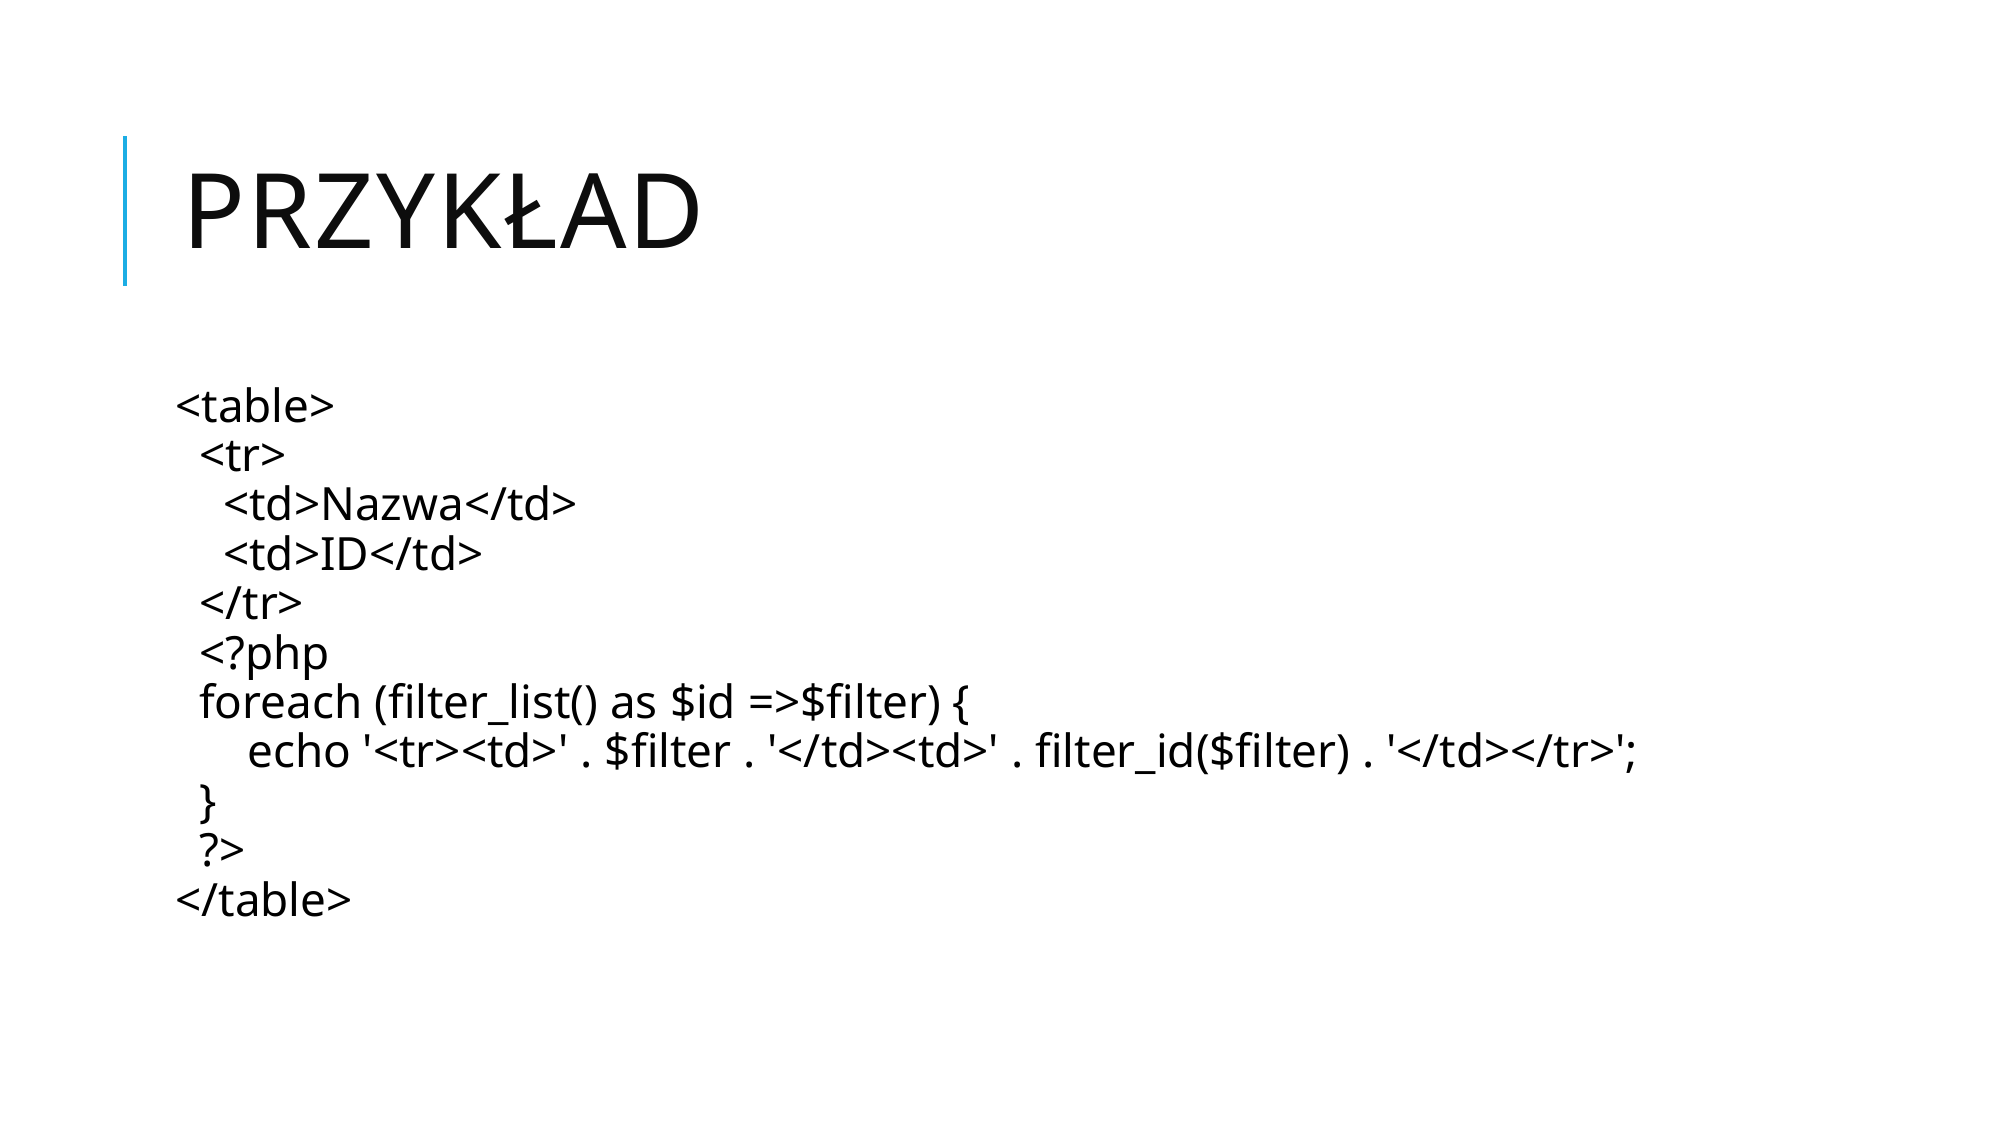

# Przykład
<table>
  <tr>
    <td>Nazwa</td>
    <td>ID</td>
  </tr>
  <?php
  foreach (filter_list() as $id =>$filter) {
      echo '<tr><td>' . $filter . '</td><td>' . filter_id($filter) . '</td></tr>';
  }
  ?>
</table>